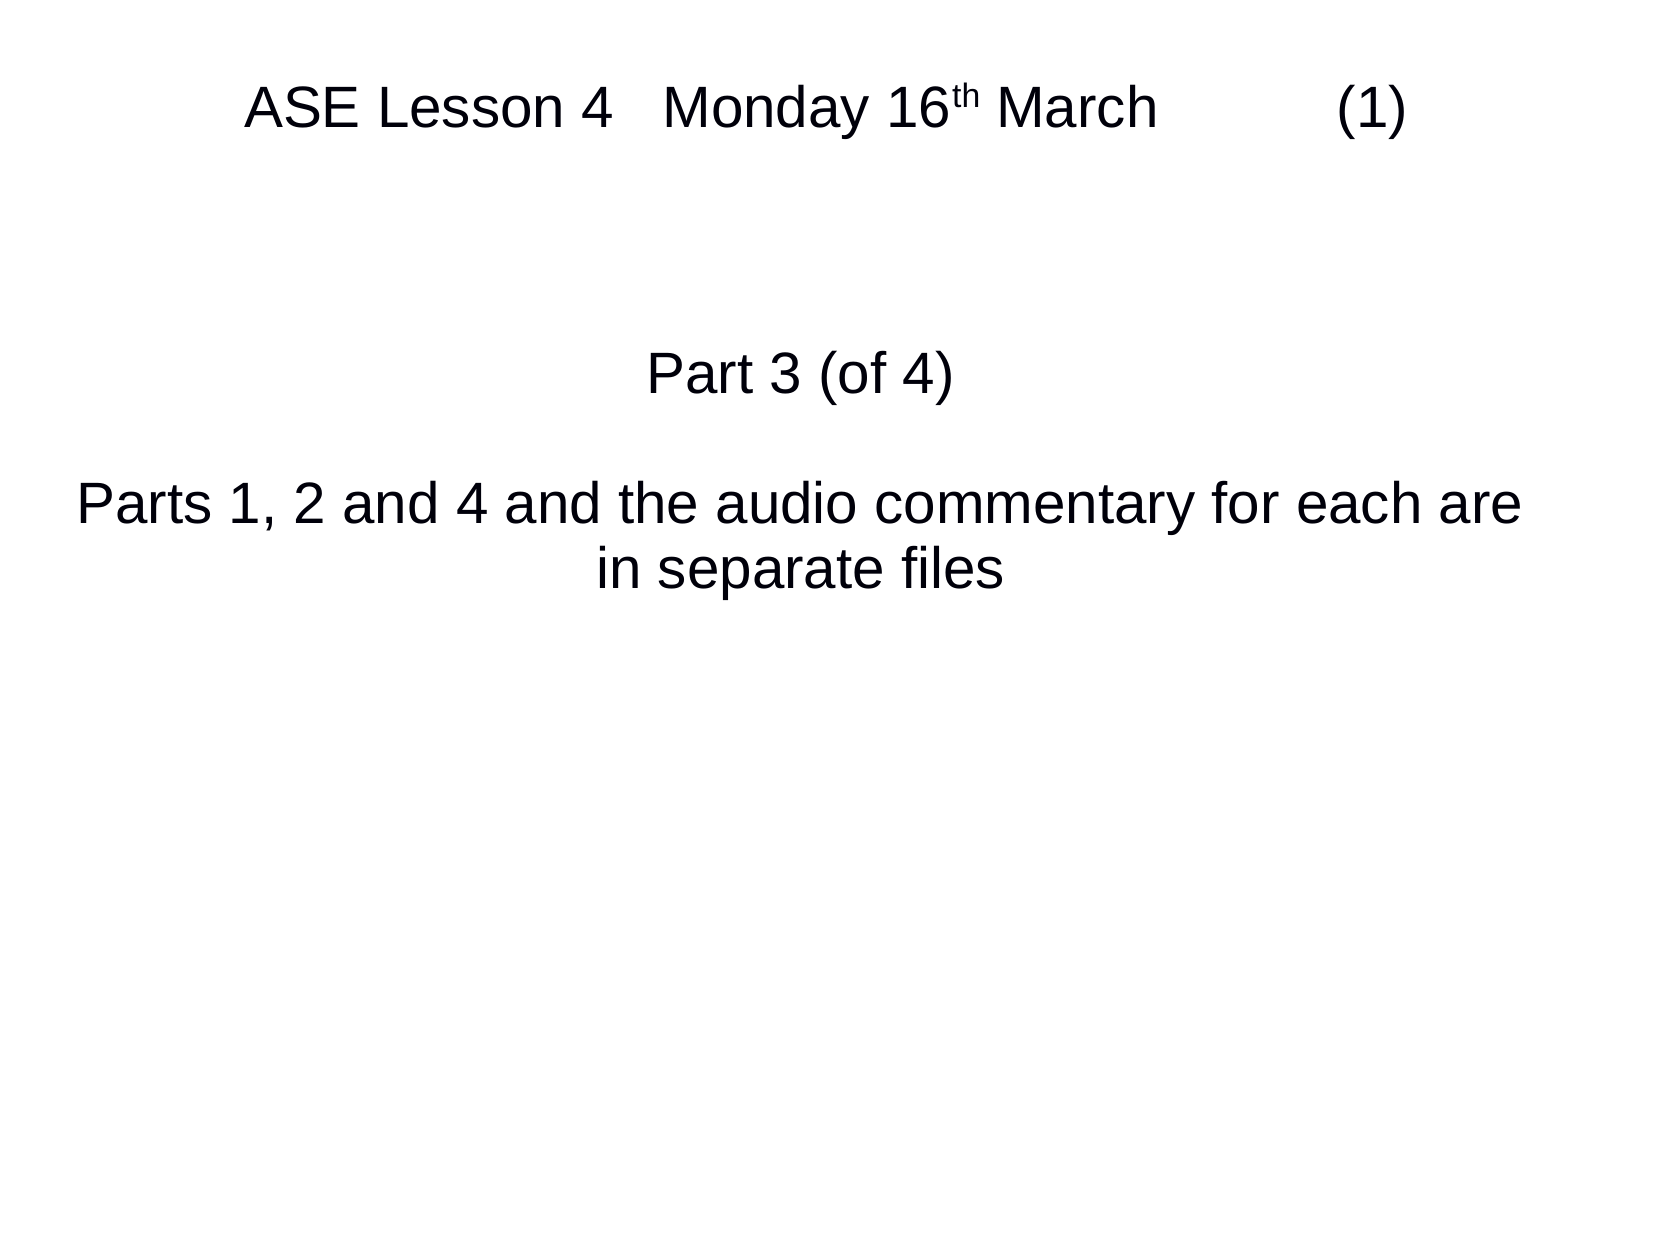

# ASE Lesson 4 Monday 16th March (1)
Part 3 (of 4)
Parts 1, 2 and 4 and the audio commentary for each are in separate files